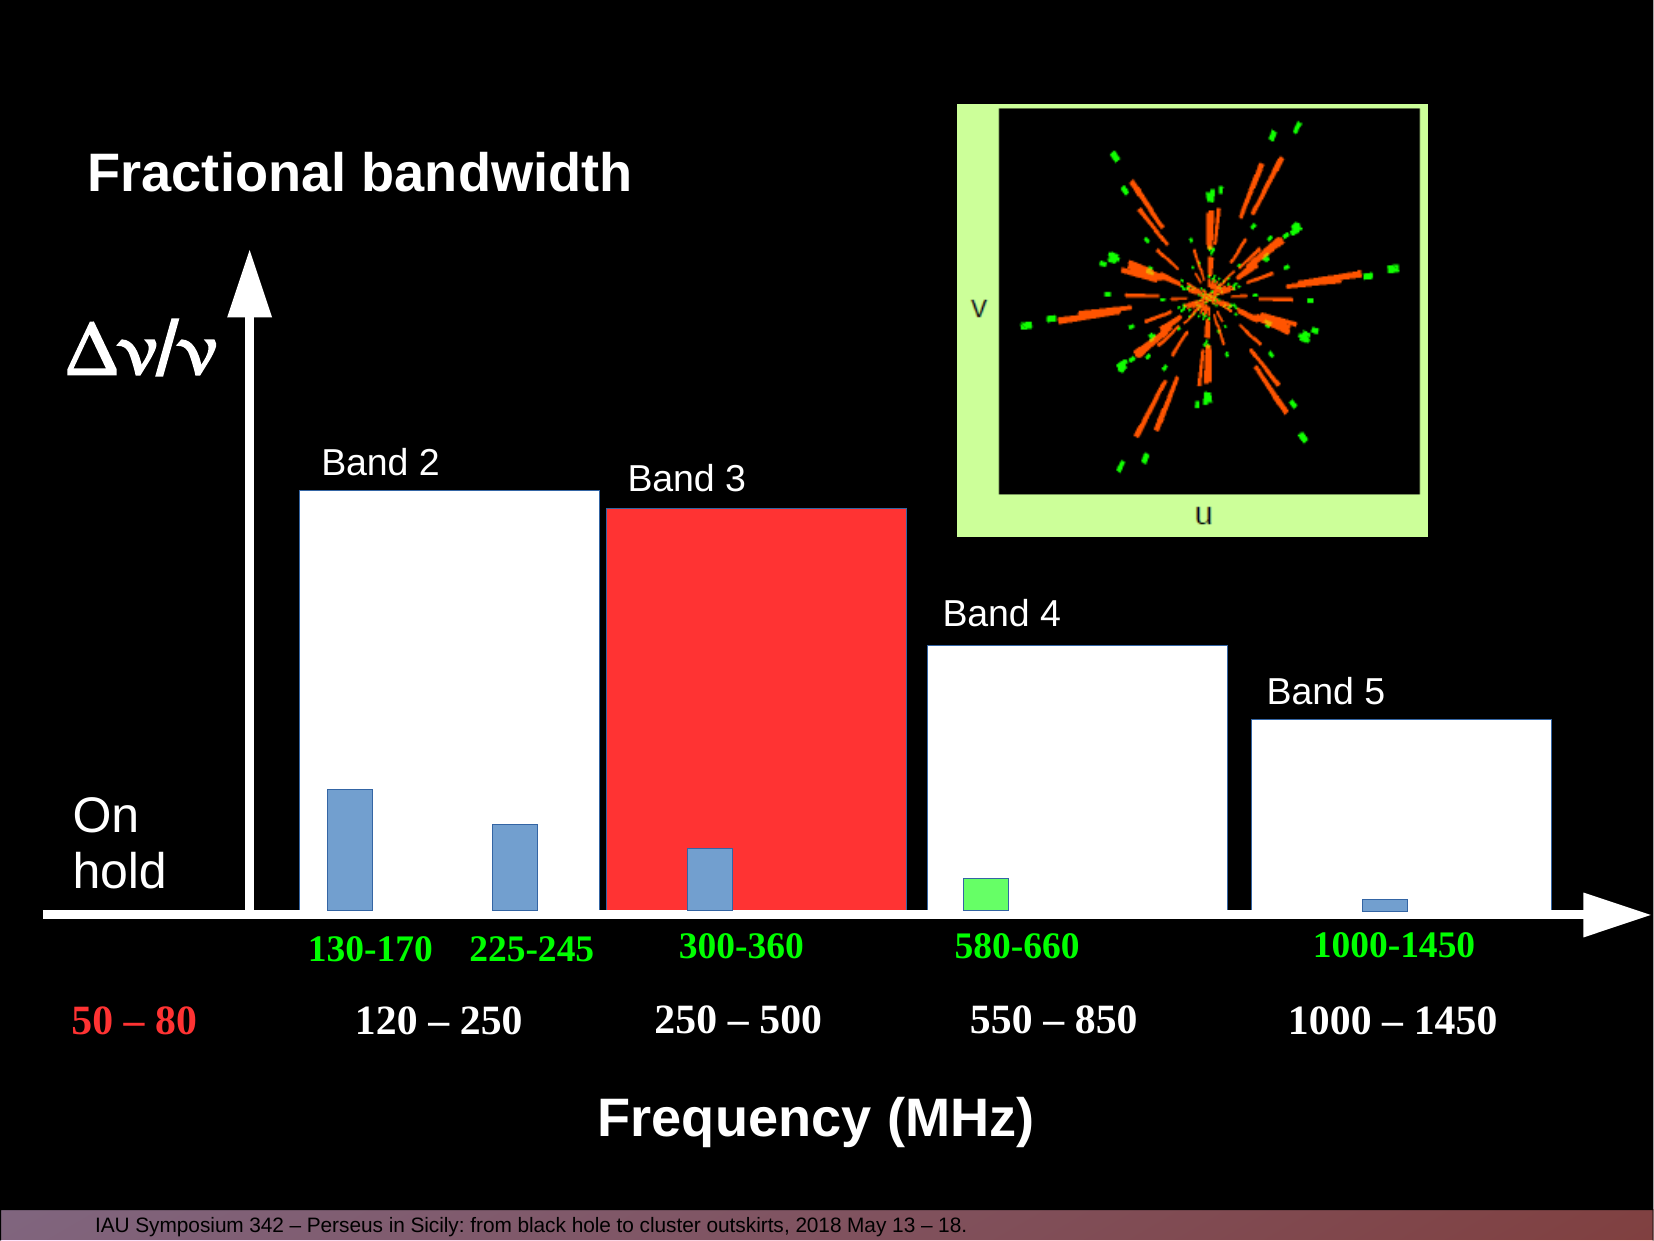

Fractional bandwidth
/
Band 2
Band 3
Band 4
Band 5
On hold
250 – 500
550 – 850
50 – 80
120 – 250
1000 – 1450
1000-1450
300-360
580-660
130-170
225-245
Frequency (MHz)